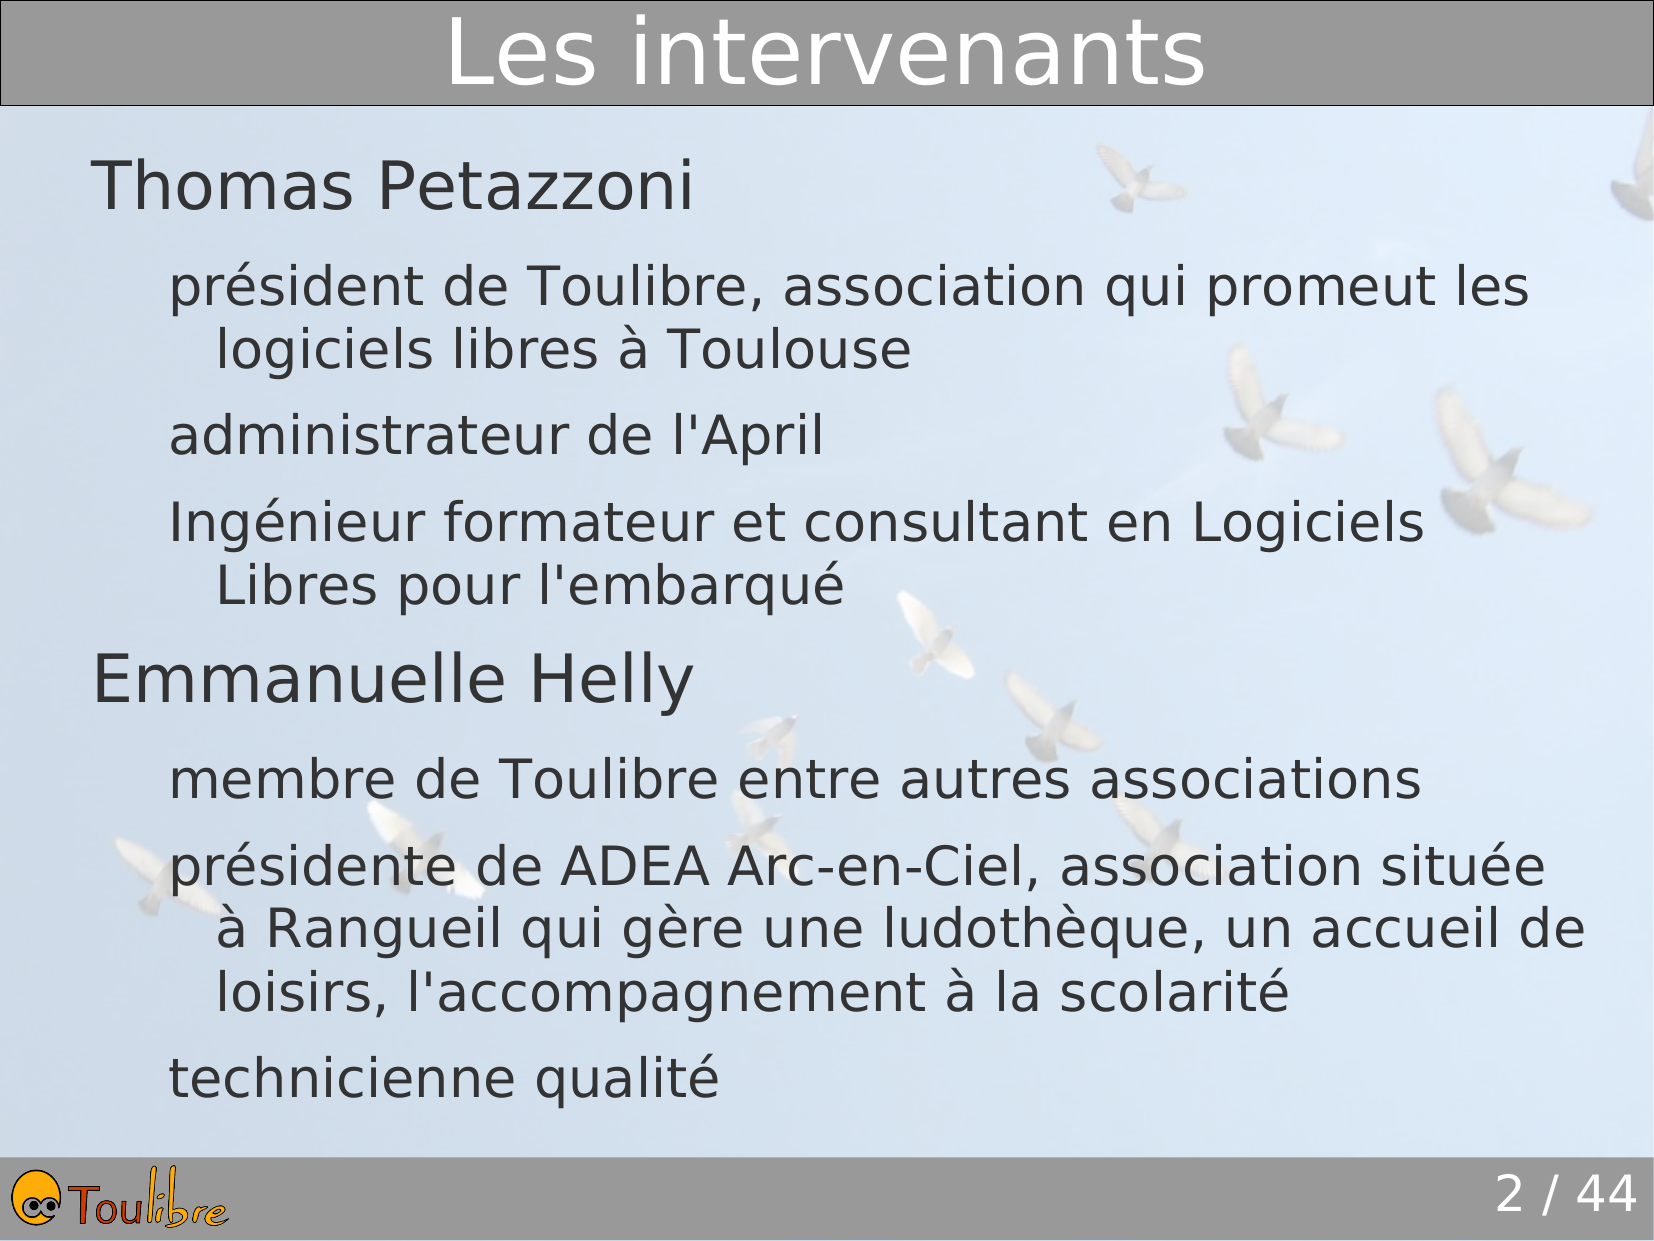

# Les intervenants
Thomas Petazzoni
président de Toulibre, association qui promeut les logiciels libres à Toulouse
administrateur de l'April
Ingénieur formateur et consultant en Logiciels Libres pour l'embarqué
Emmanuelle Helly
membre de Toulibre entre autres associations
présidente de ADEA Arc-en-Ciel, association située à Rangueil qui gère une ludothèque, un accueil de loisirs, l'accompagnement à la scolarité
technicienne qualité